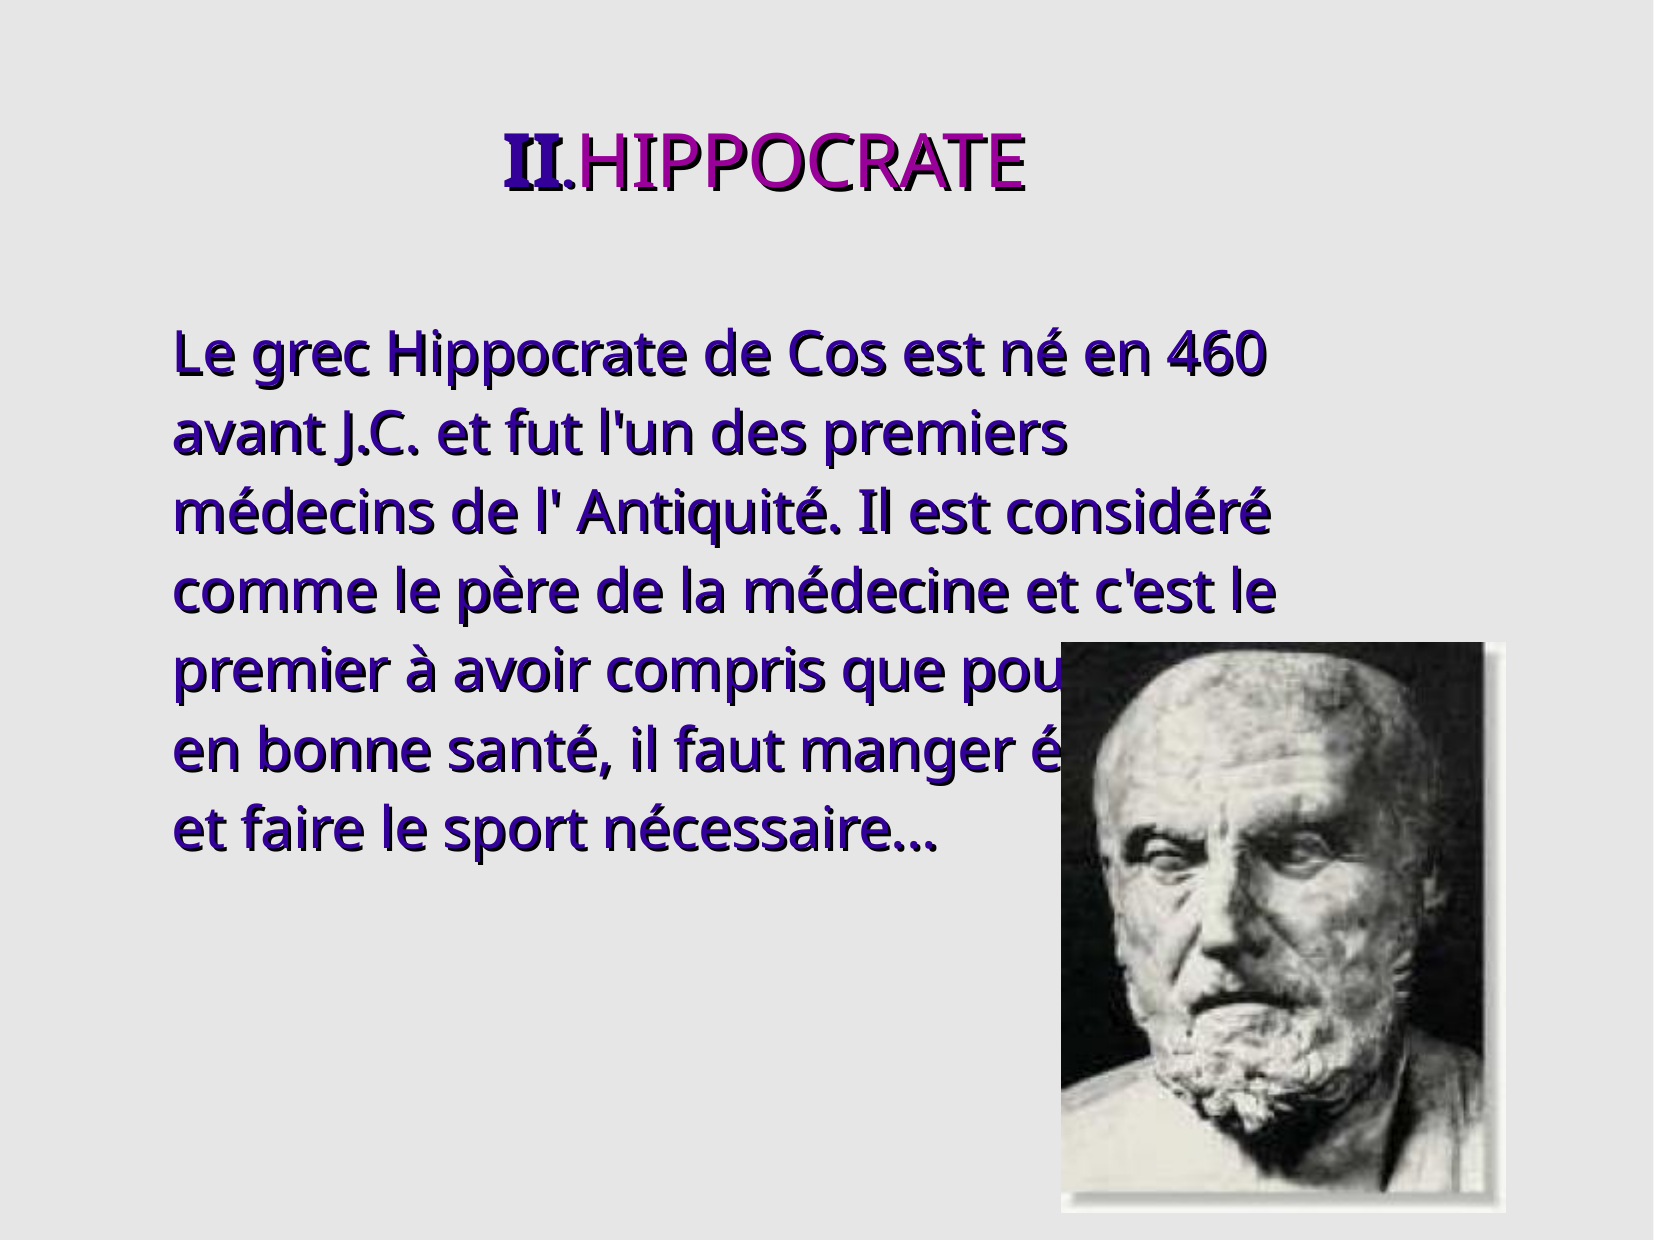

II.HIPPOCRATE
Le grec Hippocrate de Cos est né en 460 avant J.C. et fut l'un des premiers médecins de l' Antiquité. Il est considéré comme le père de la médecine et c'est le premier à avoir compris que pour être en bonne santé, il faut manger équilibré et faire le sport nécessaire...